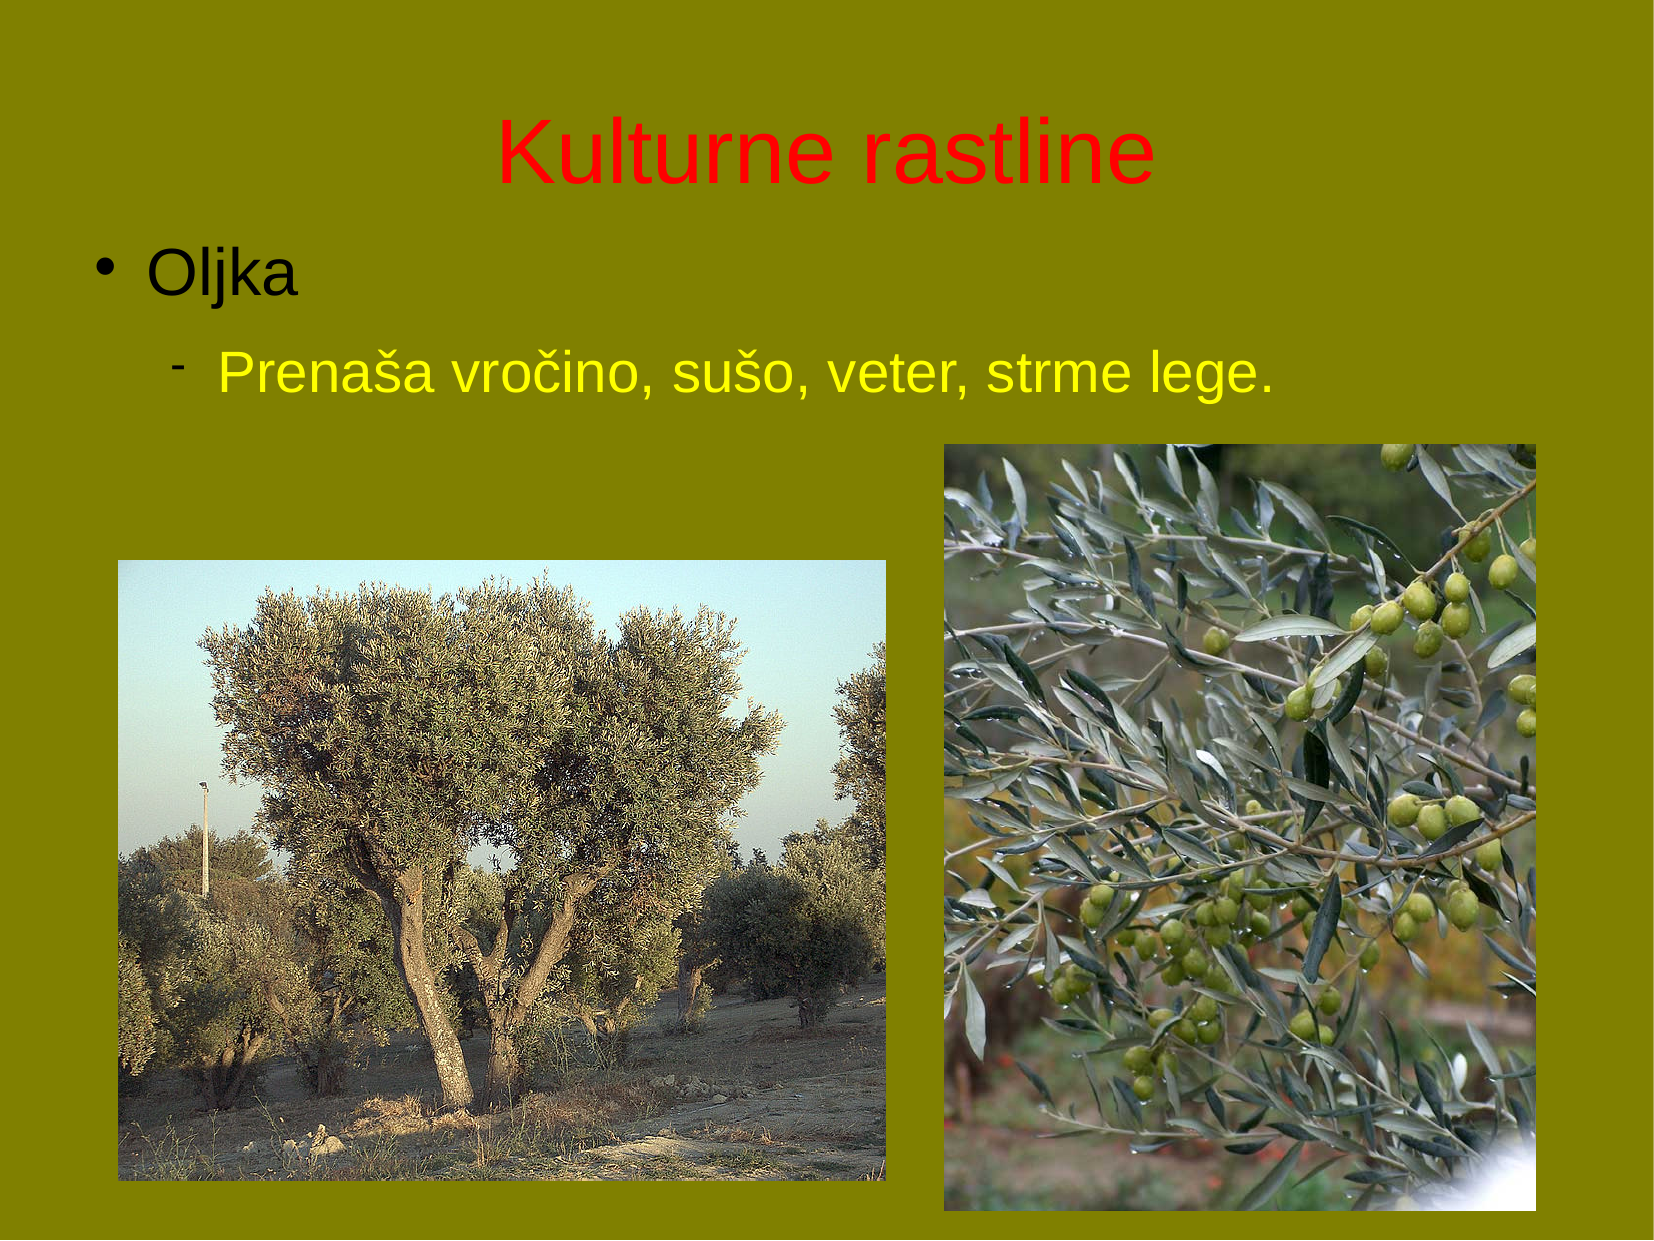

# Kulturne rastline
Oljka
Prenaša vročino, sušo, veter, strme lege.